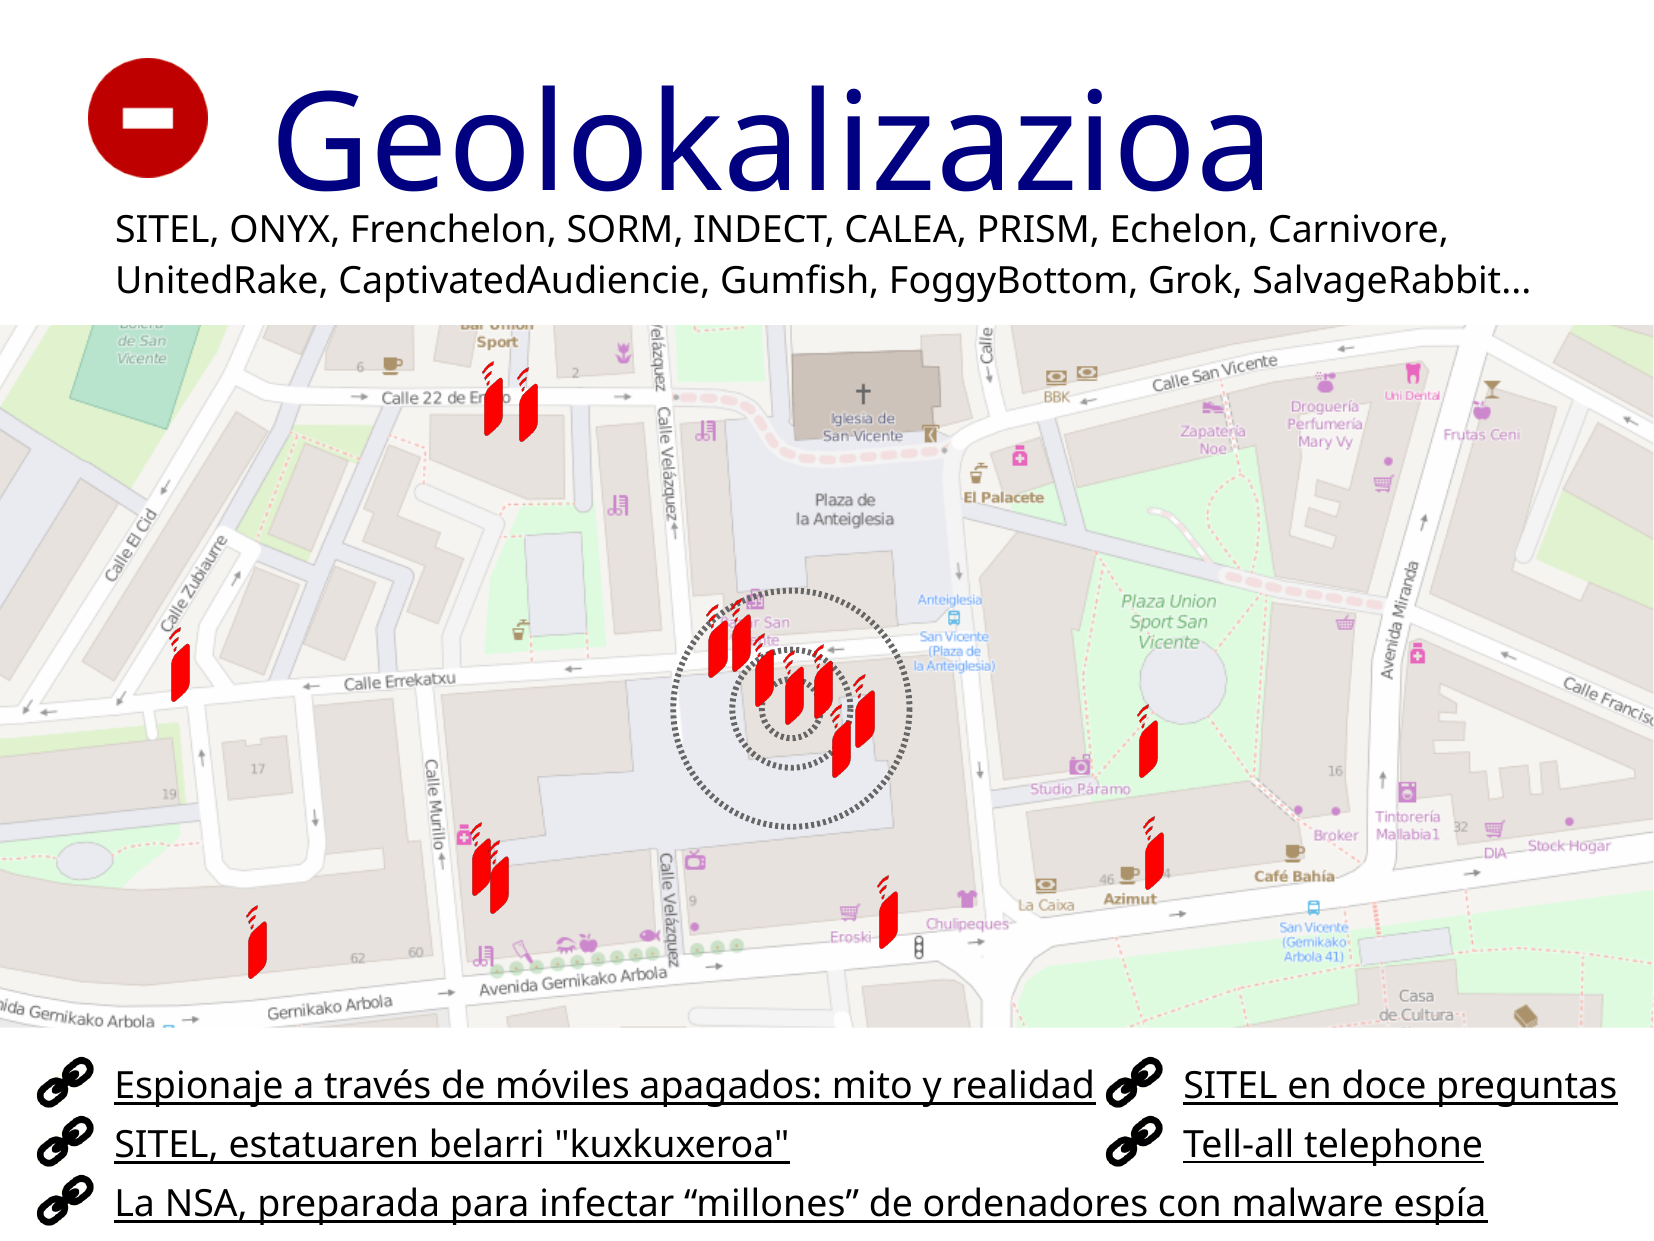

Geolokalizazioa
SITEL, ONYX, Frenchelon, SORM, INDECT, CALEA, PRISM, Echelon, Carnivore,
UnitedRake, CaptivatedAudiencie, Gumfish, FoggyBottom, Grok, SalvageRabbit...
SITEL en doce preguntas
Espionaje a través de móviles apagados: mito y realidad
Tell-all telephone
SITEL, estatuaren belarri "kuxkuxeroa"
La NSA, preparada para infectar “millones” de ordenadores con malware espía